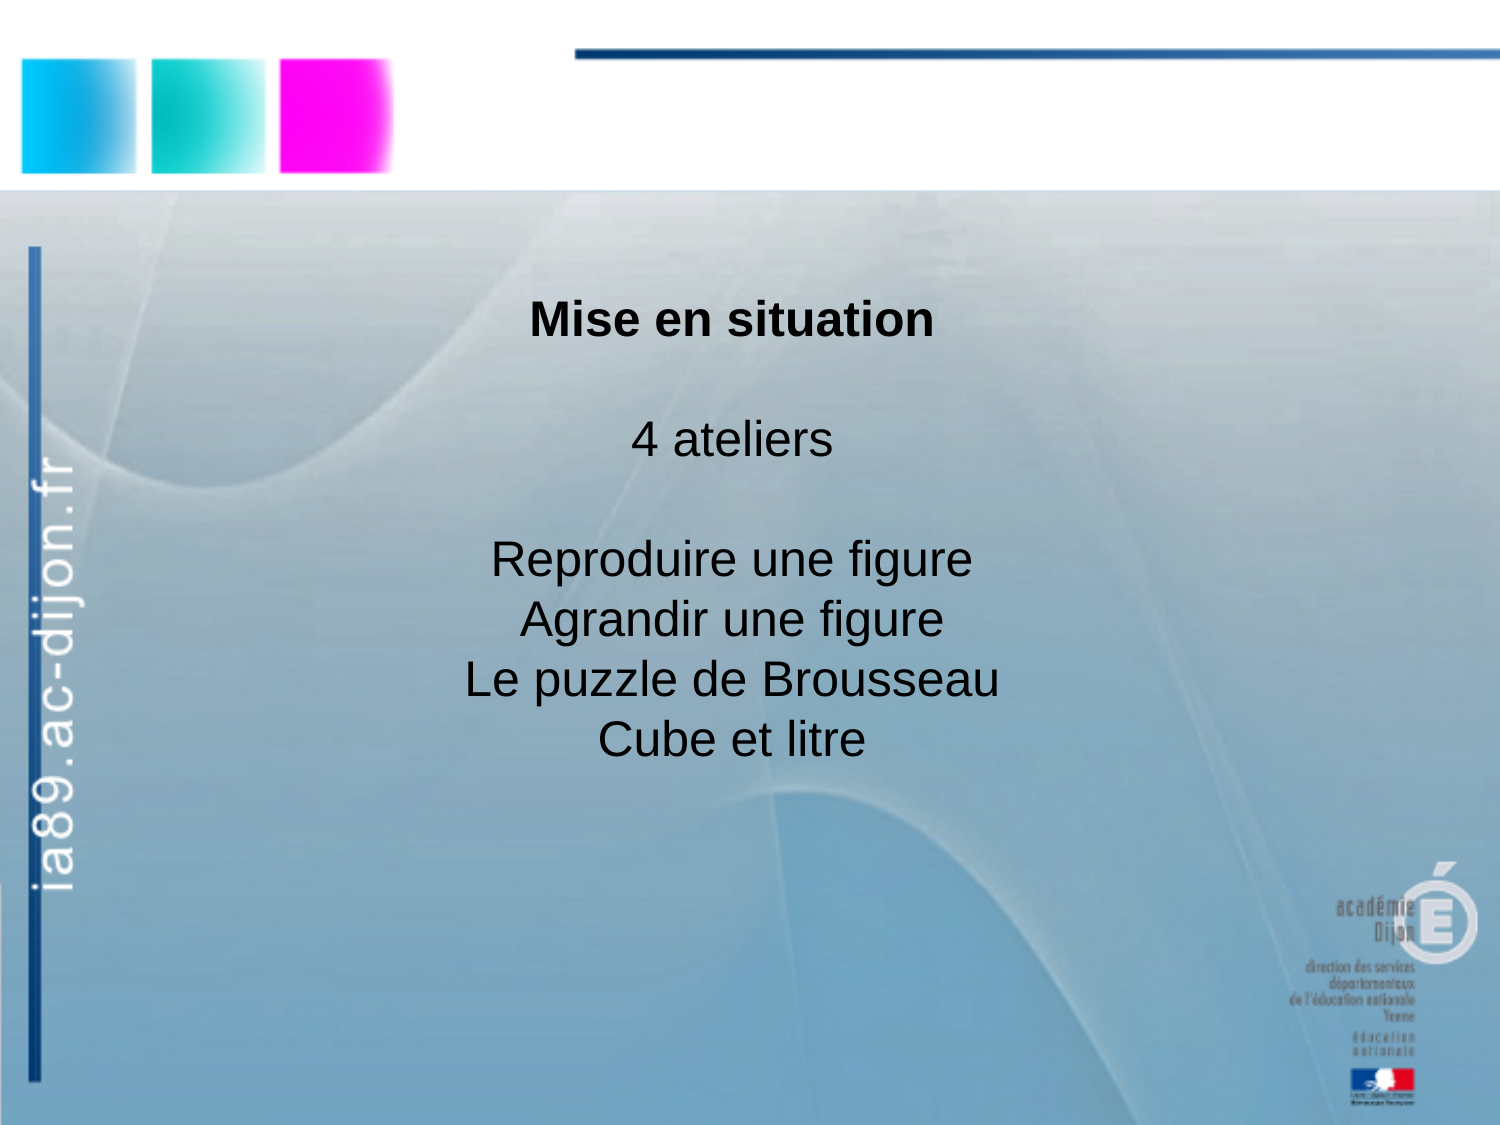

Mise en situation
4 ateliers
Reproduire une figure
Agrandir une figure
Le puzzle de Brousseau
Cube et litre